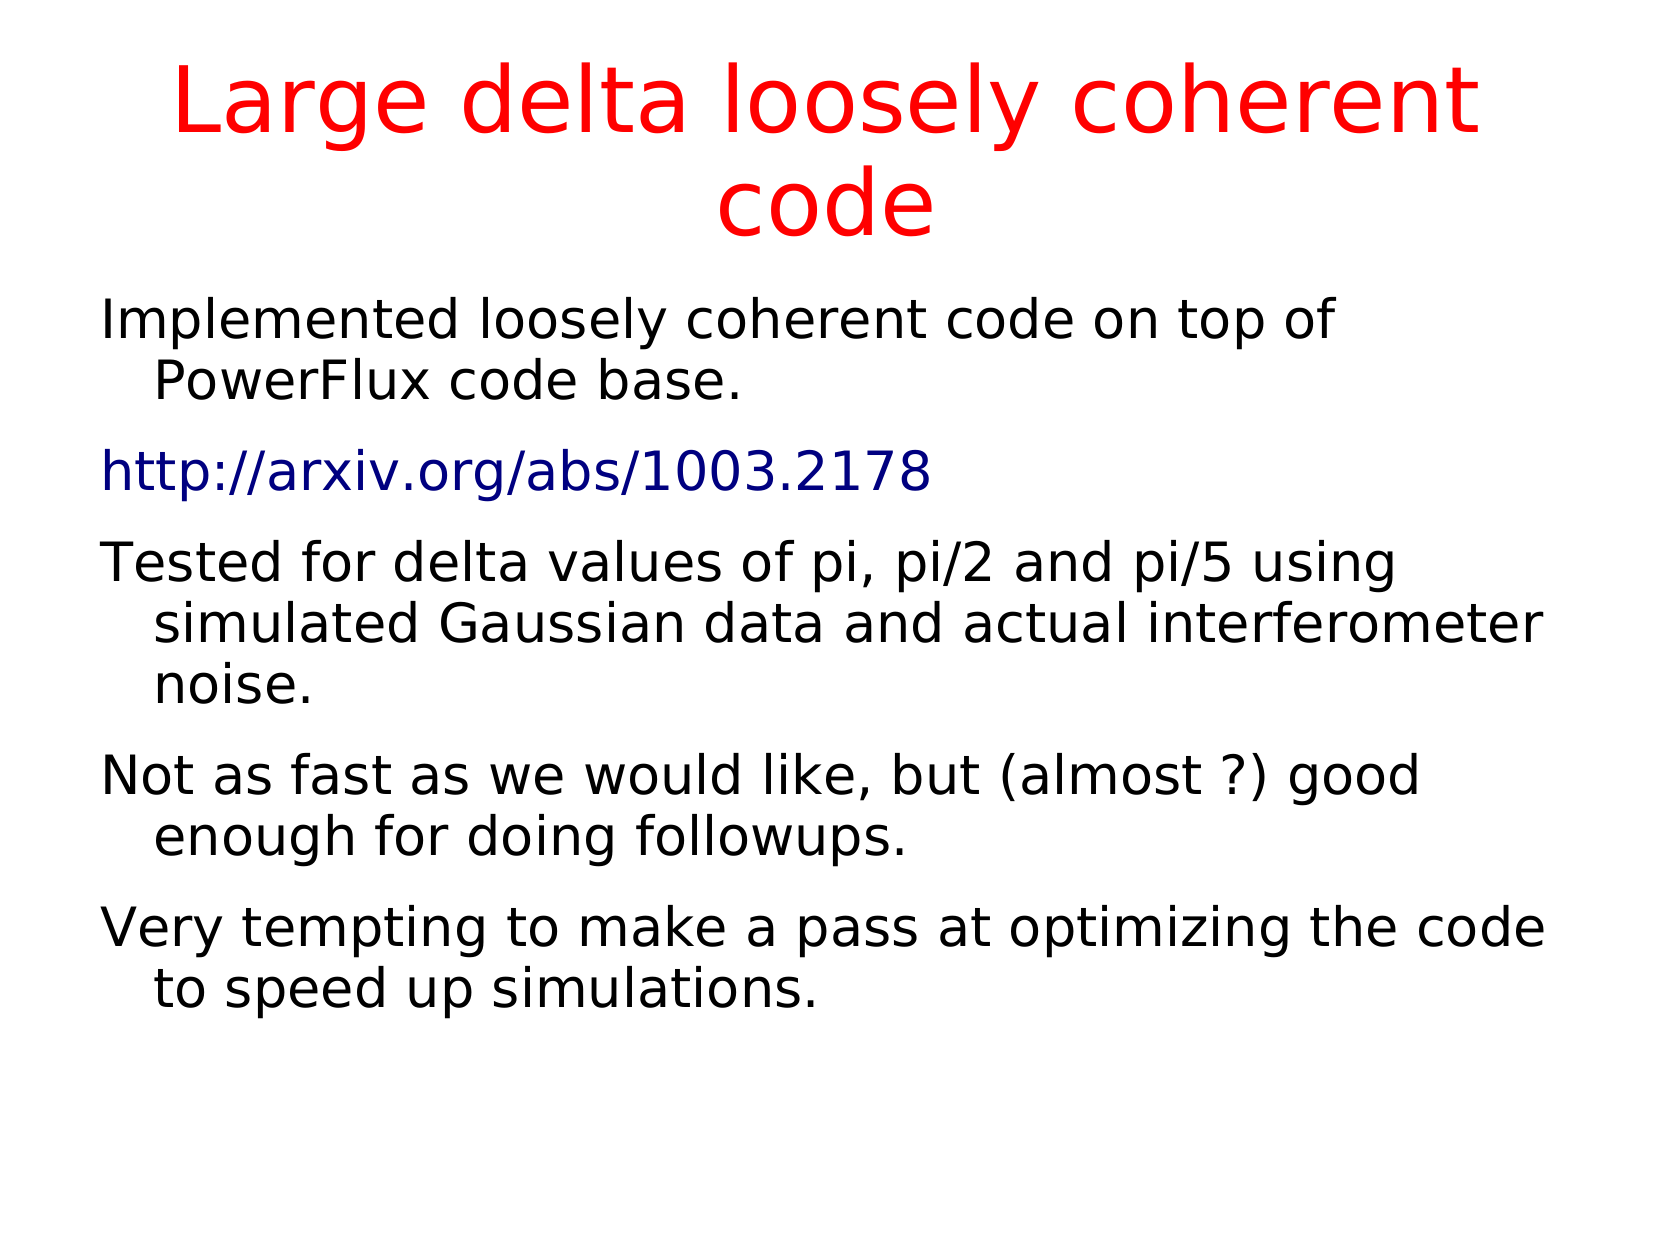

# Large delta loosely coherent code
Implemented loosely coherent code on top of PowerFlux code base.
http://arxiv.org/abs/1003.2178
Tested for delta values of pi, pi/2 and pi/5 using simulated Gaussian data and actual interferometer noise.
Not as fast as we would like, but (almost ?) good enough for doing followups.
Very tempting to make a pass at optimizing the code to speed up simulations.